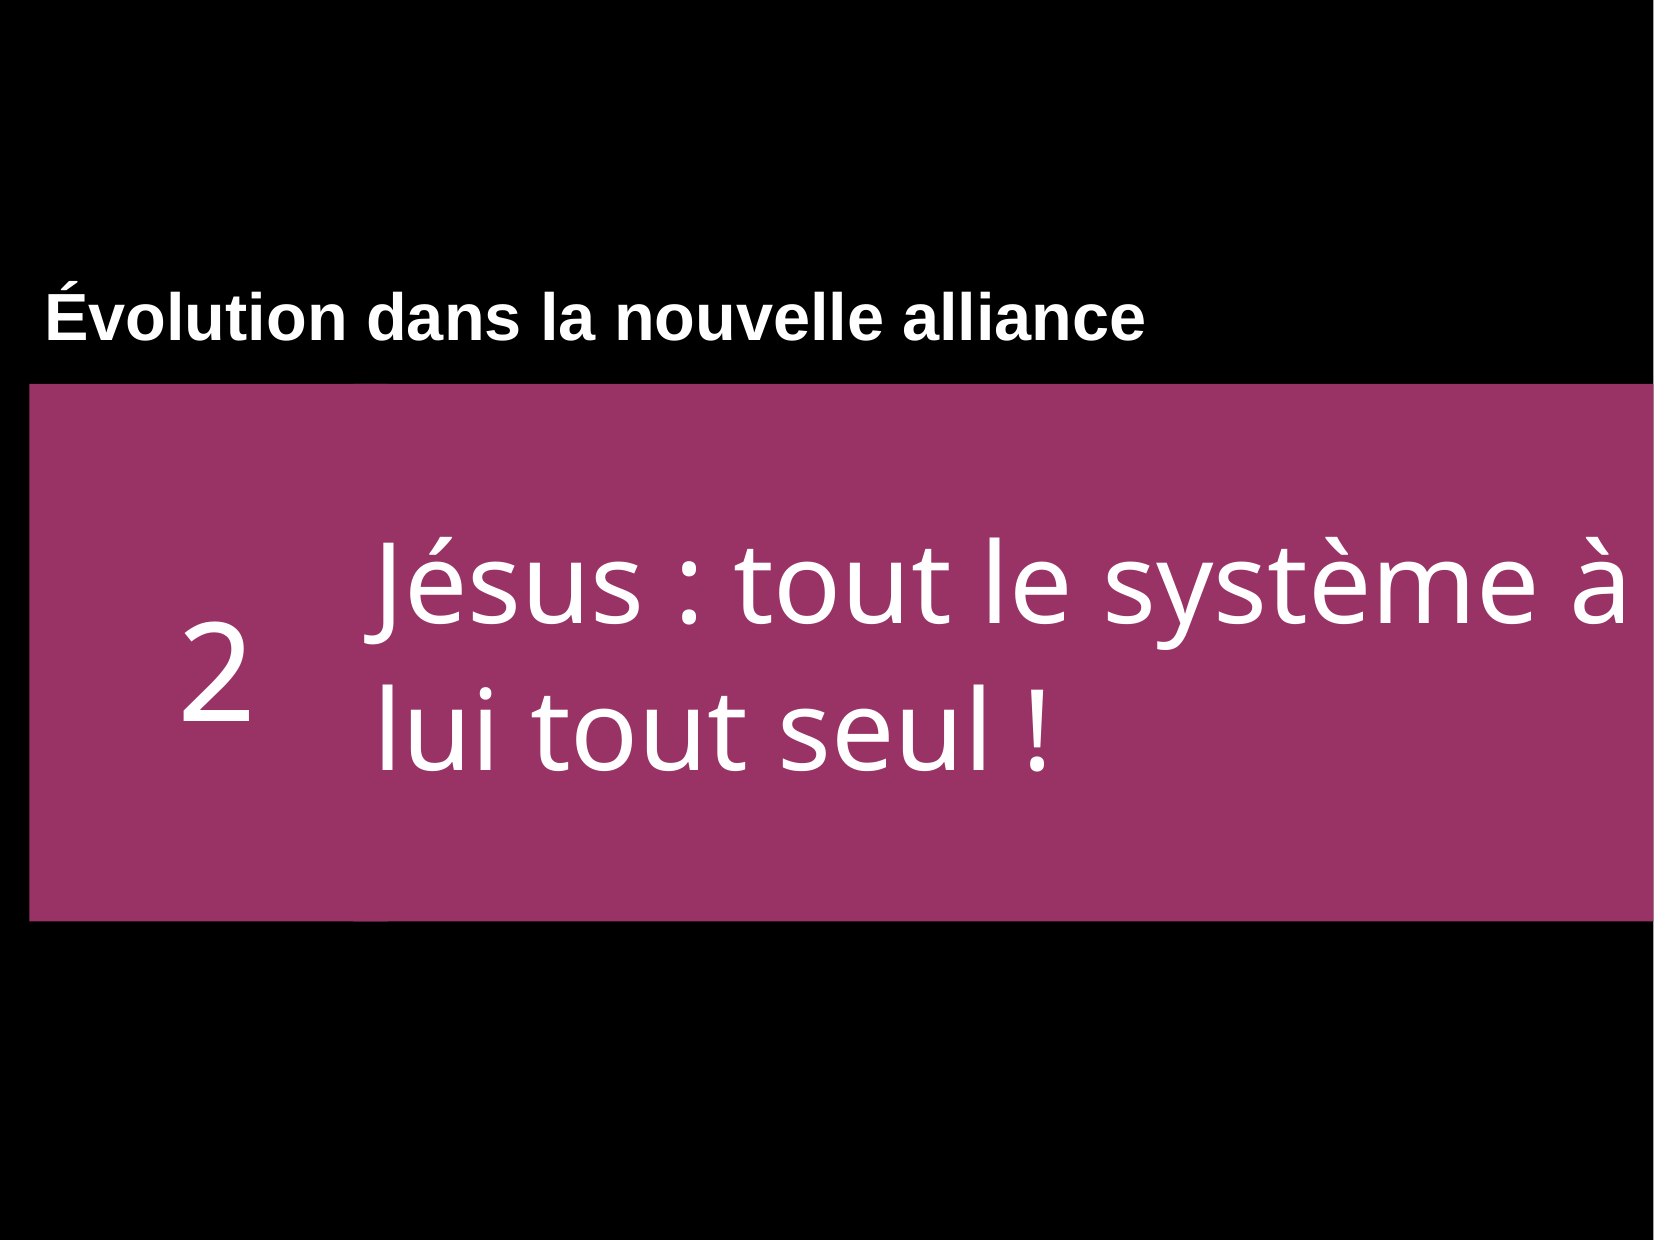

Évolution dans la nouvelle alliance
Jésus : tout le système à lui tout seul !
2